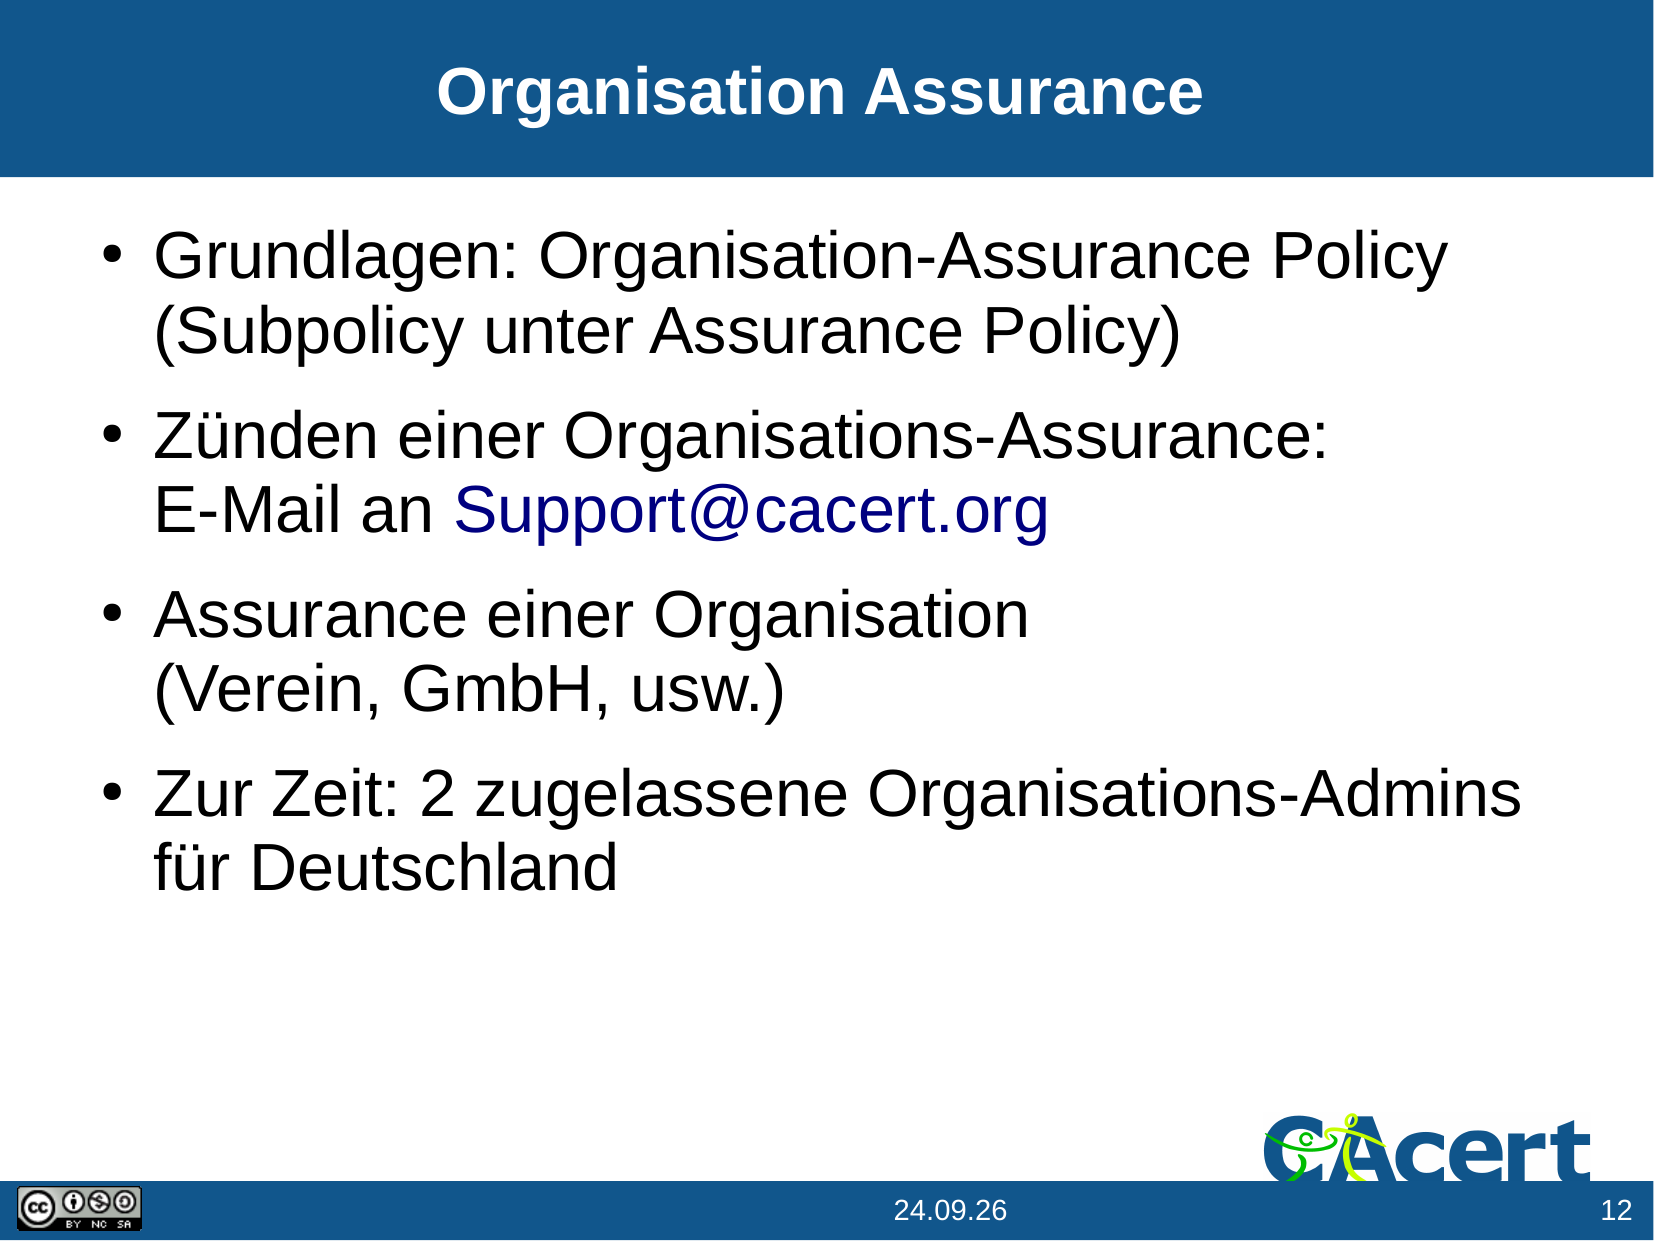

# Organisation Assurance
Grundlagen: Organisation-Assurance Policy
(Subpolicy unter Assurance Policy)
Zünden einer Organisations-Assurance:
E-Mail an Support@cacert.org
Assurance einer Organisation
(Verein, GmbH, usw.)
Zur Zeit: 2 zugelassene Organisations-Admins für Deutschland